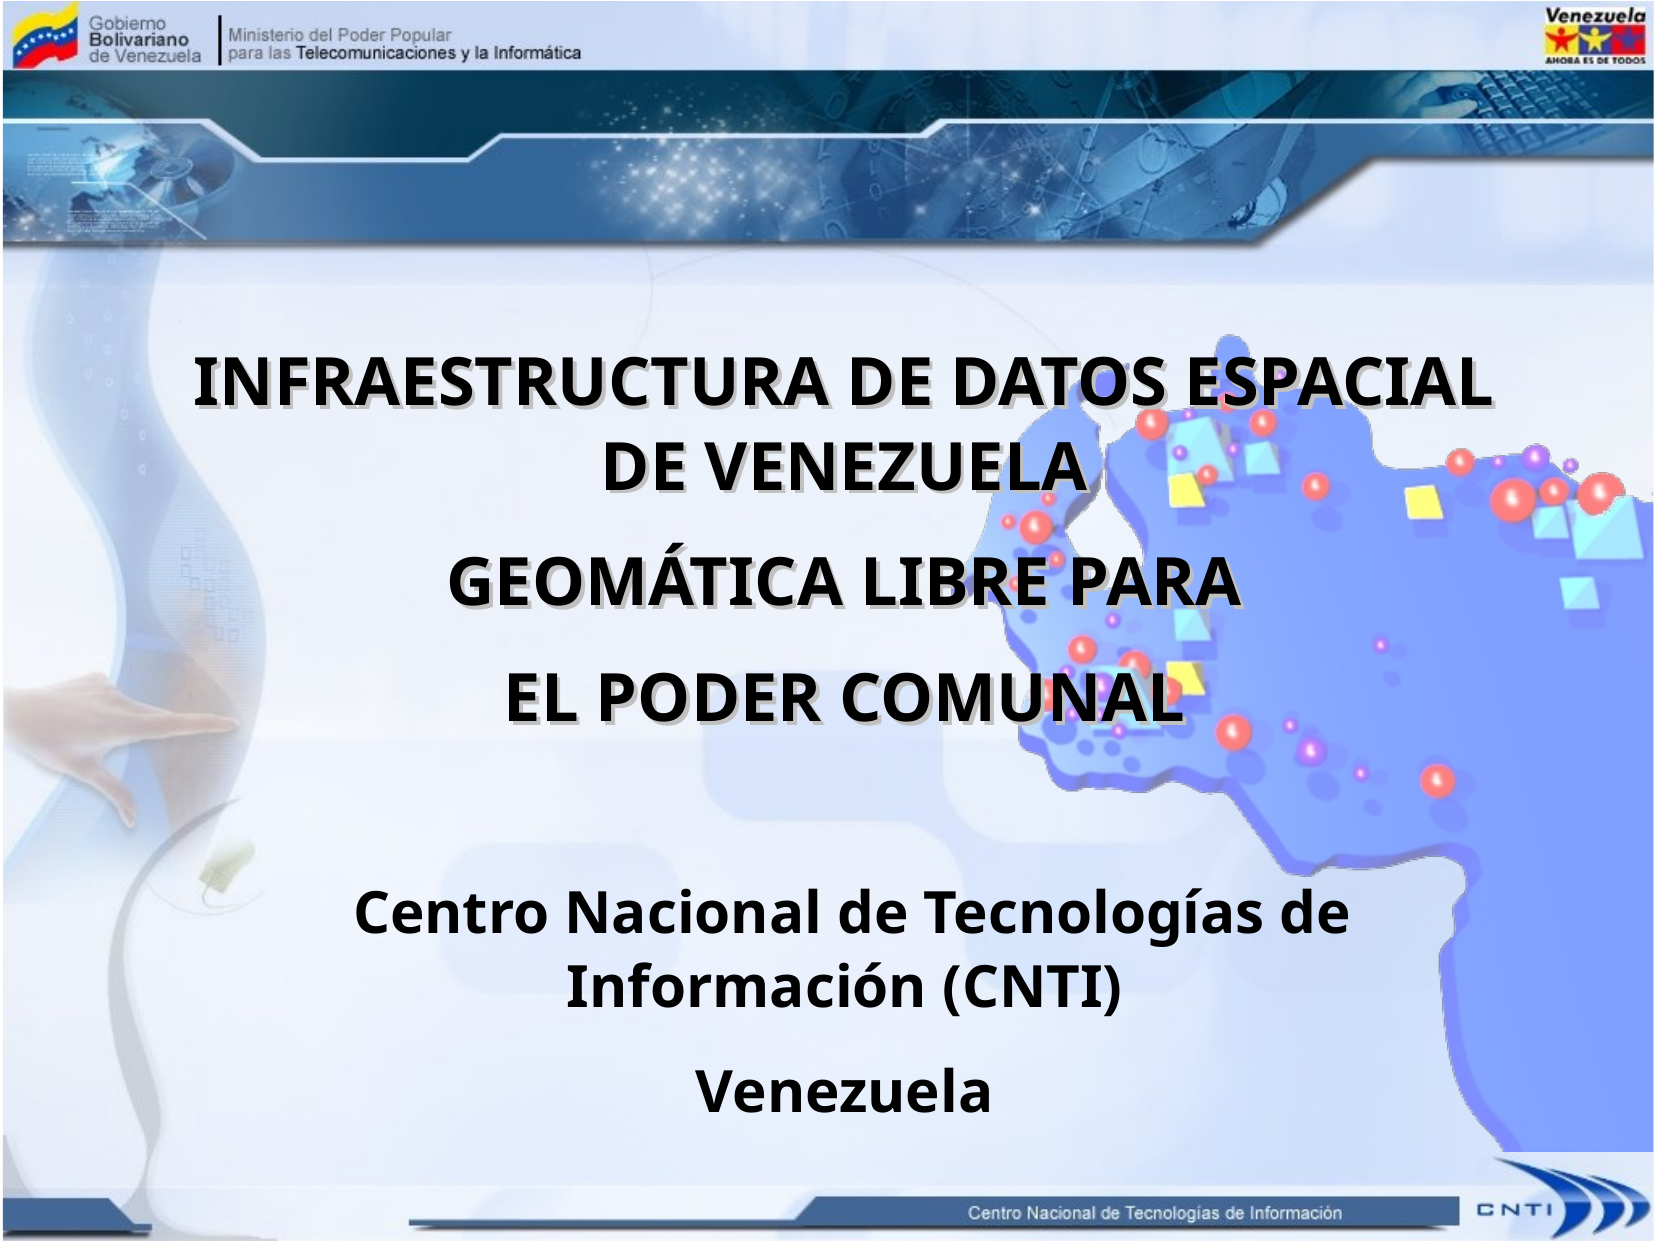

INFRAESTRUCTURA DE DATOS ESPACIAL DE VENEZUELA
GEOMÁTICA LIBRE PARA
EL PODER COMUNAL
 Centro Nacional de Tecnologías de Información (CNTI)
Venezuela